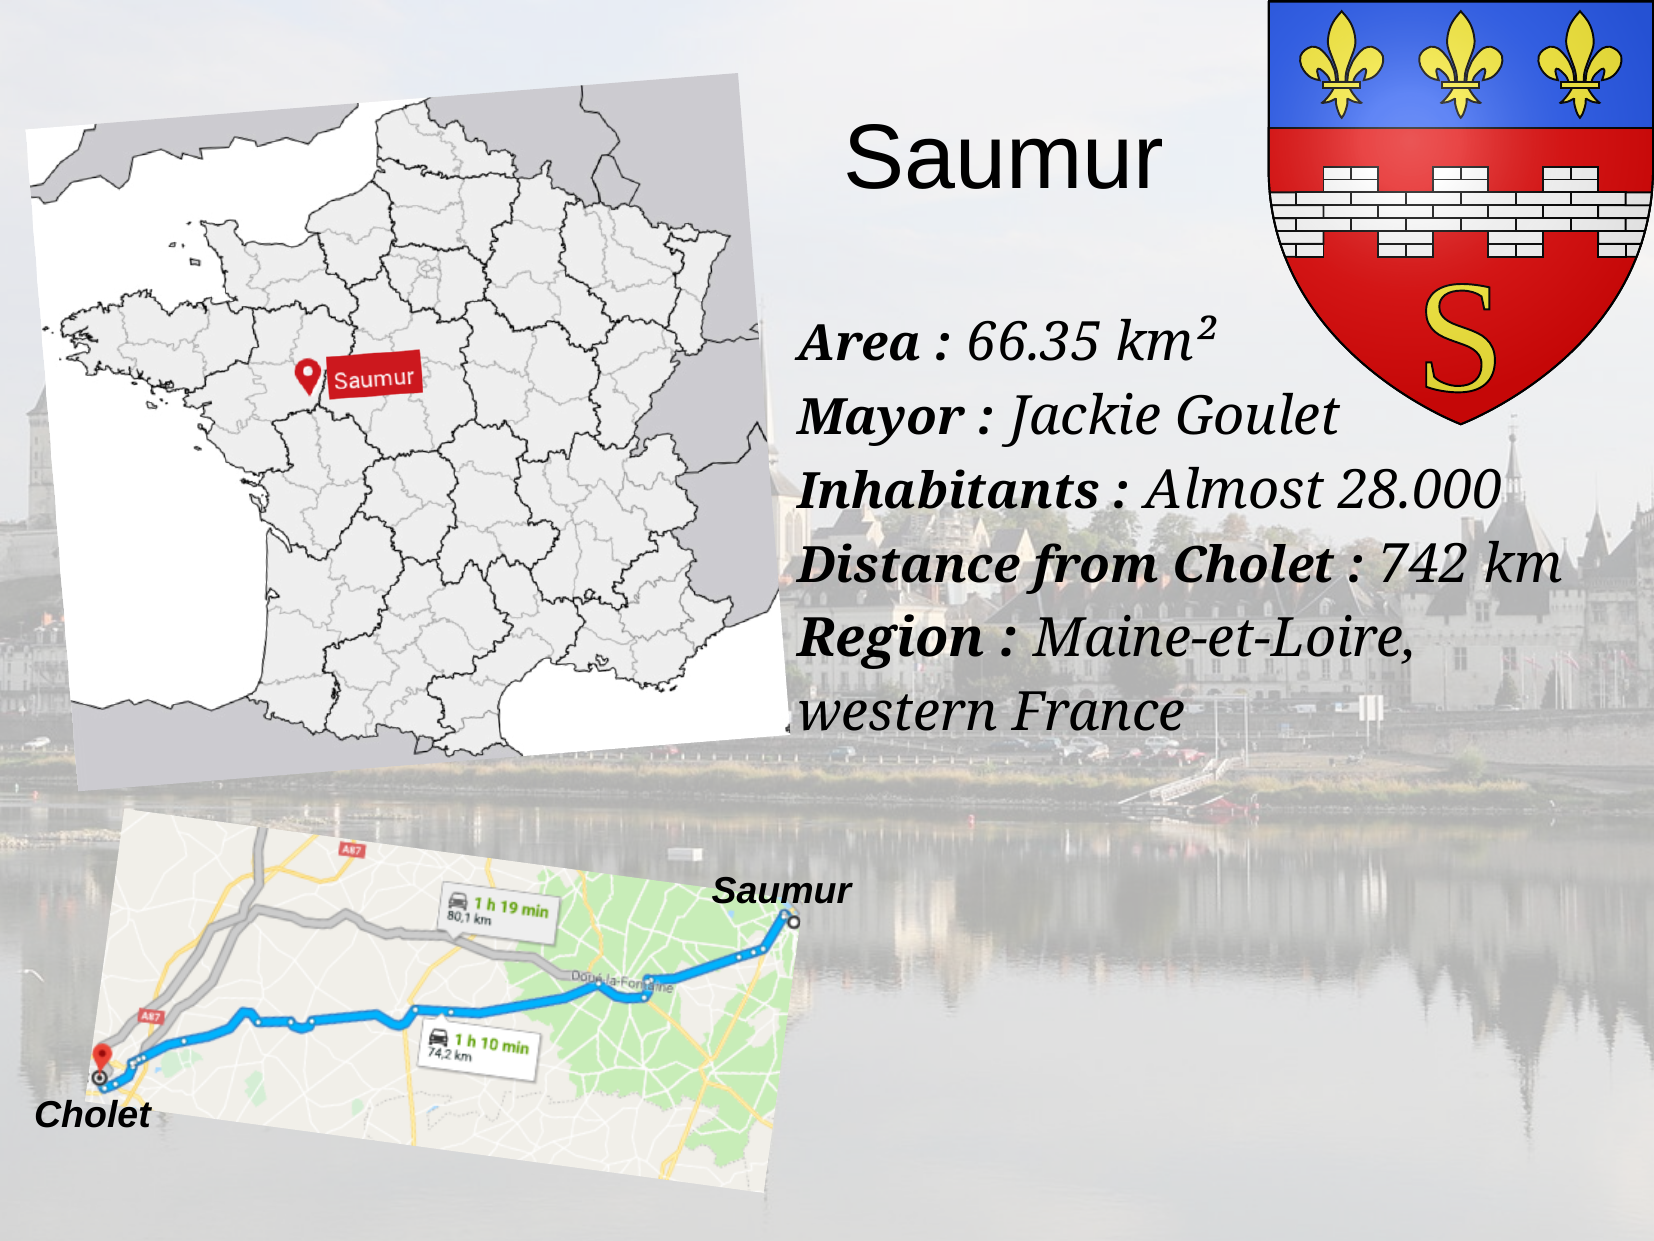

# Saumur
Area : 66.35 km²
Mayor : Jackie Goulet
Inhabitants : Almost 28.000
Distance from Cholet : 742 km
Region : Maine-et-Loire, 		western France
Saumur
Cholet